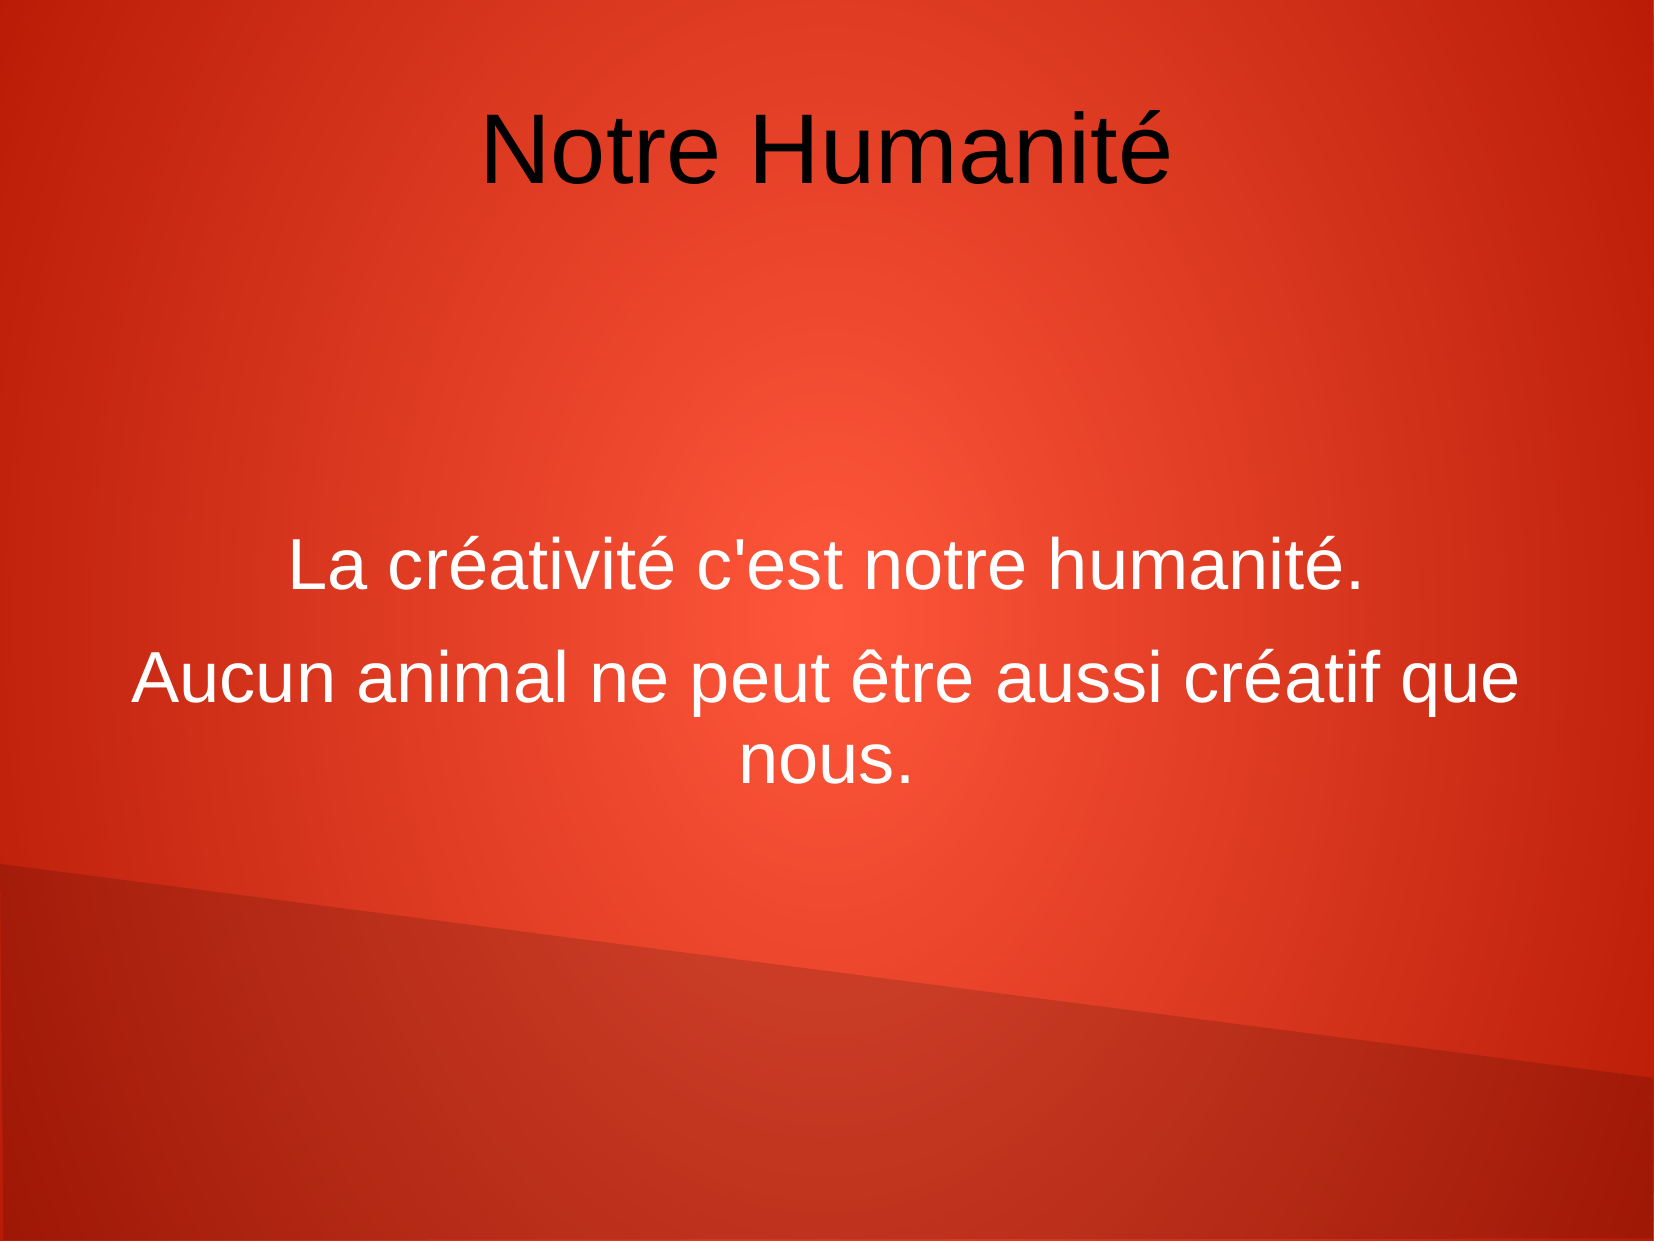

# Notre Humanité
La créativité c'est notre humanité.
Aucun animal ne peut être aussi créatif que nous.